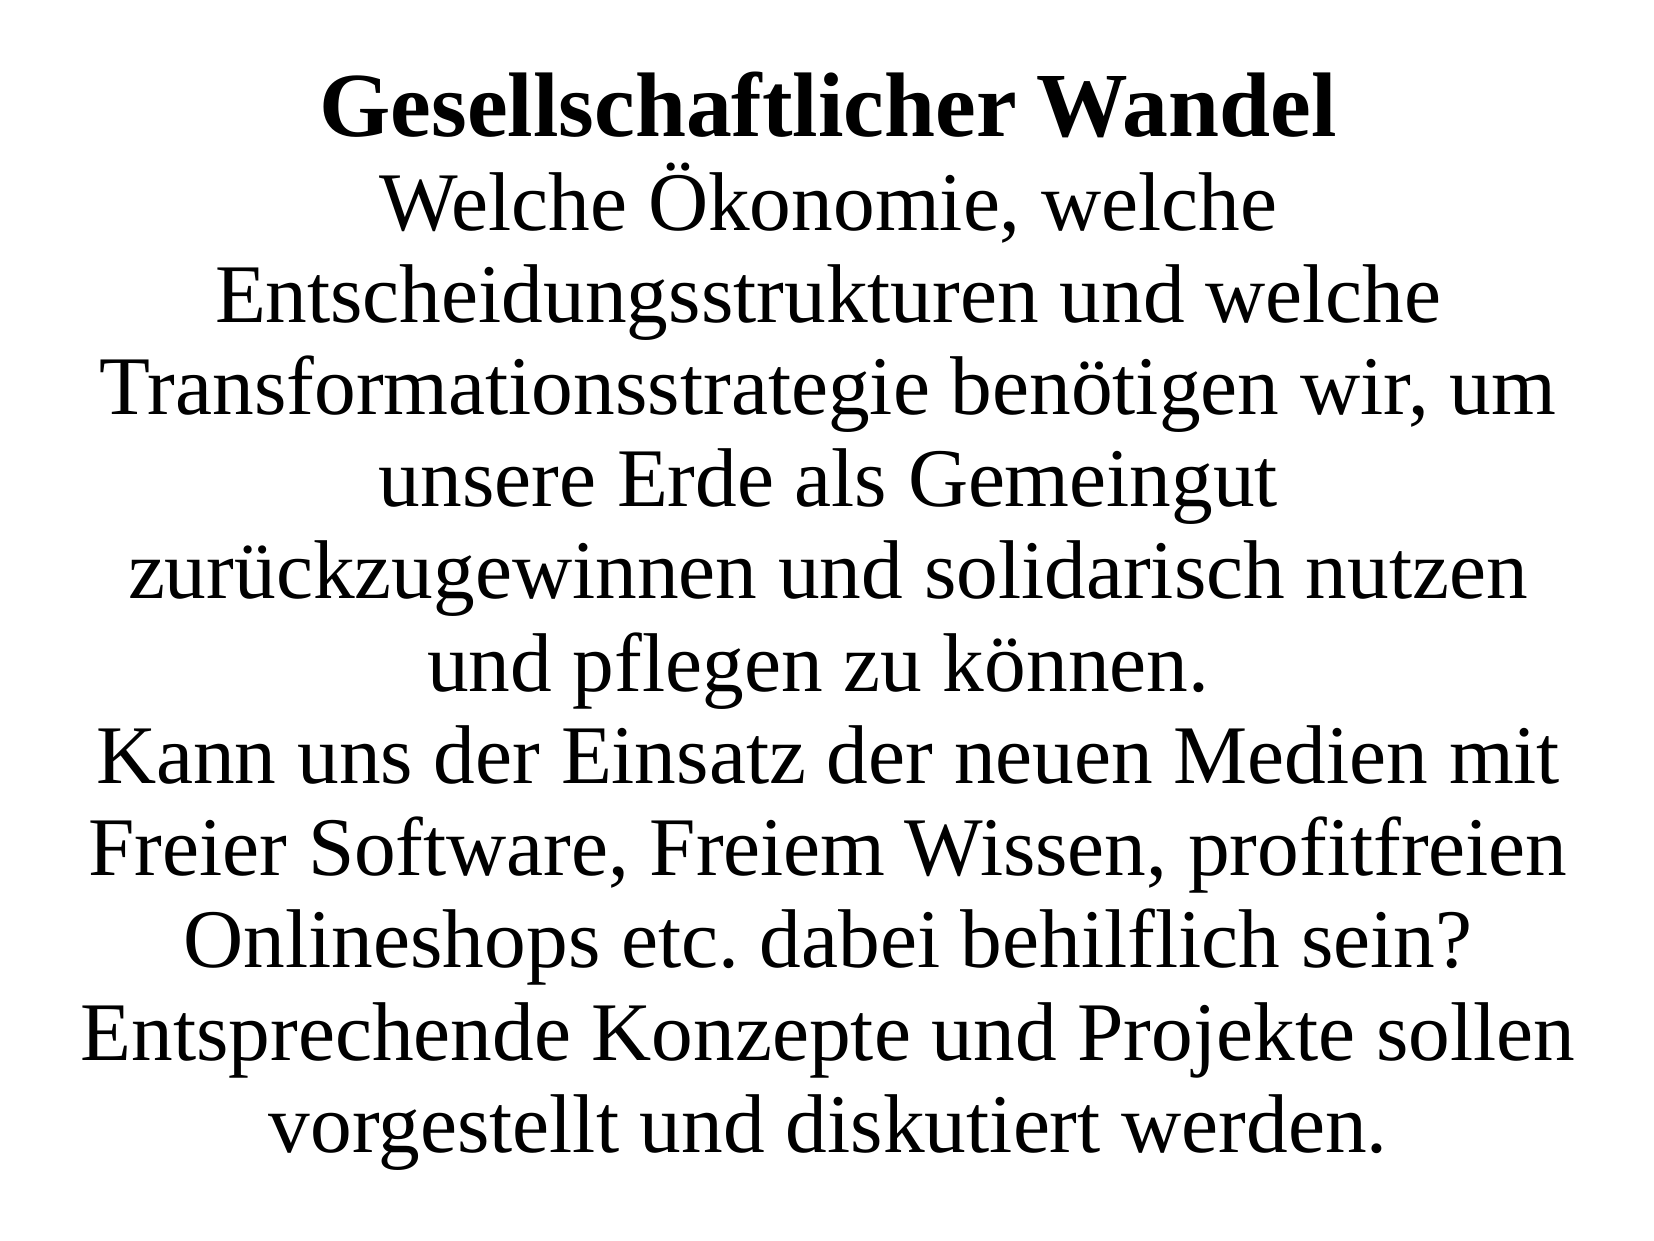

Gesellschaftlicher Wandel
Welche Ökonomie, welche Entscheidungsstrukturen und welche Transformationsstrategie benötigen wir, um unsere Erde als Gemeingut zurückzugewinnen und solidarisch nutzen und pflegen zu können.
Kann uns der Einsatz der neuen Medien mit Freier Software, Freiem Wissen, profitfreien Onlineshops etc. dabei behilflich sein? Entsprechende Konzepte und Projekte sollen vorgestellt und diskutiert werden.